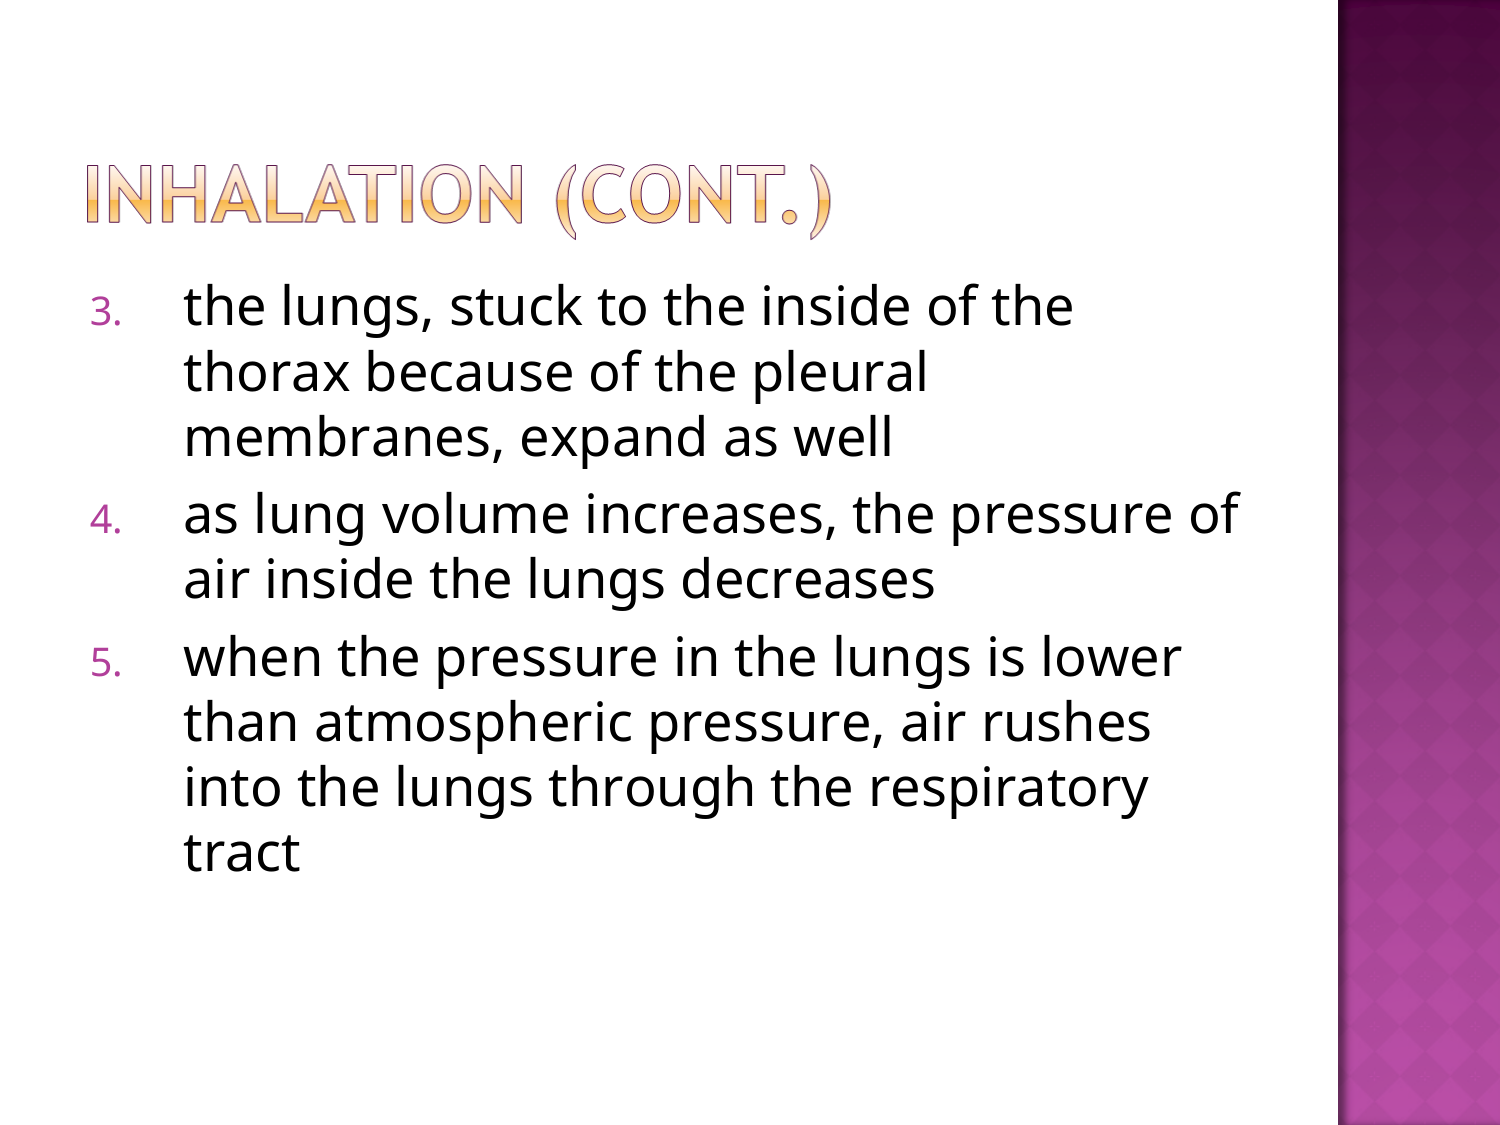

# the lungs, stuck to the inside of the thorax because of the pleural membranes, expand as well
as lung volume increases, the pressure of air inside the lungs decreases
when the pressure in the lungs is lower than atmospheric pressure, air rushes into the lungs through the respiratory tract